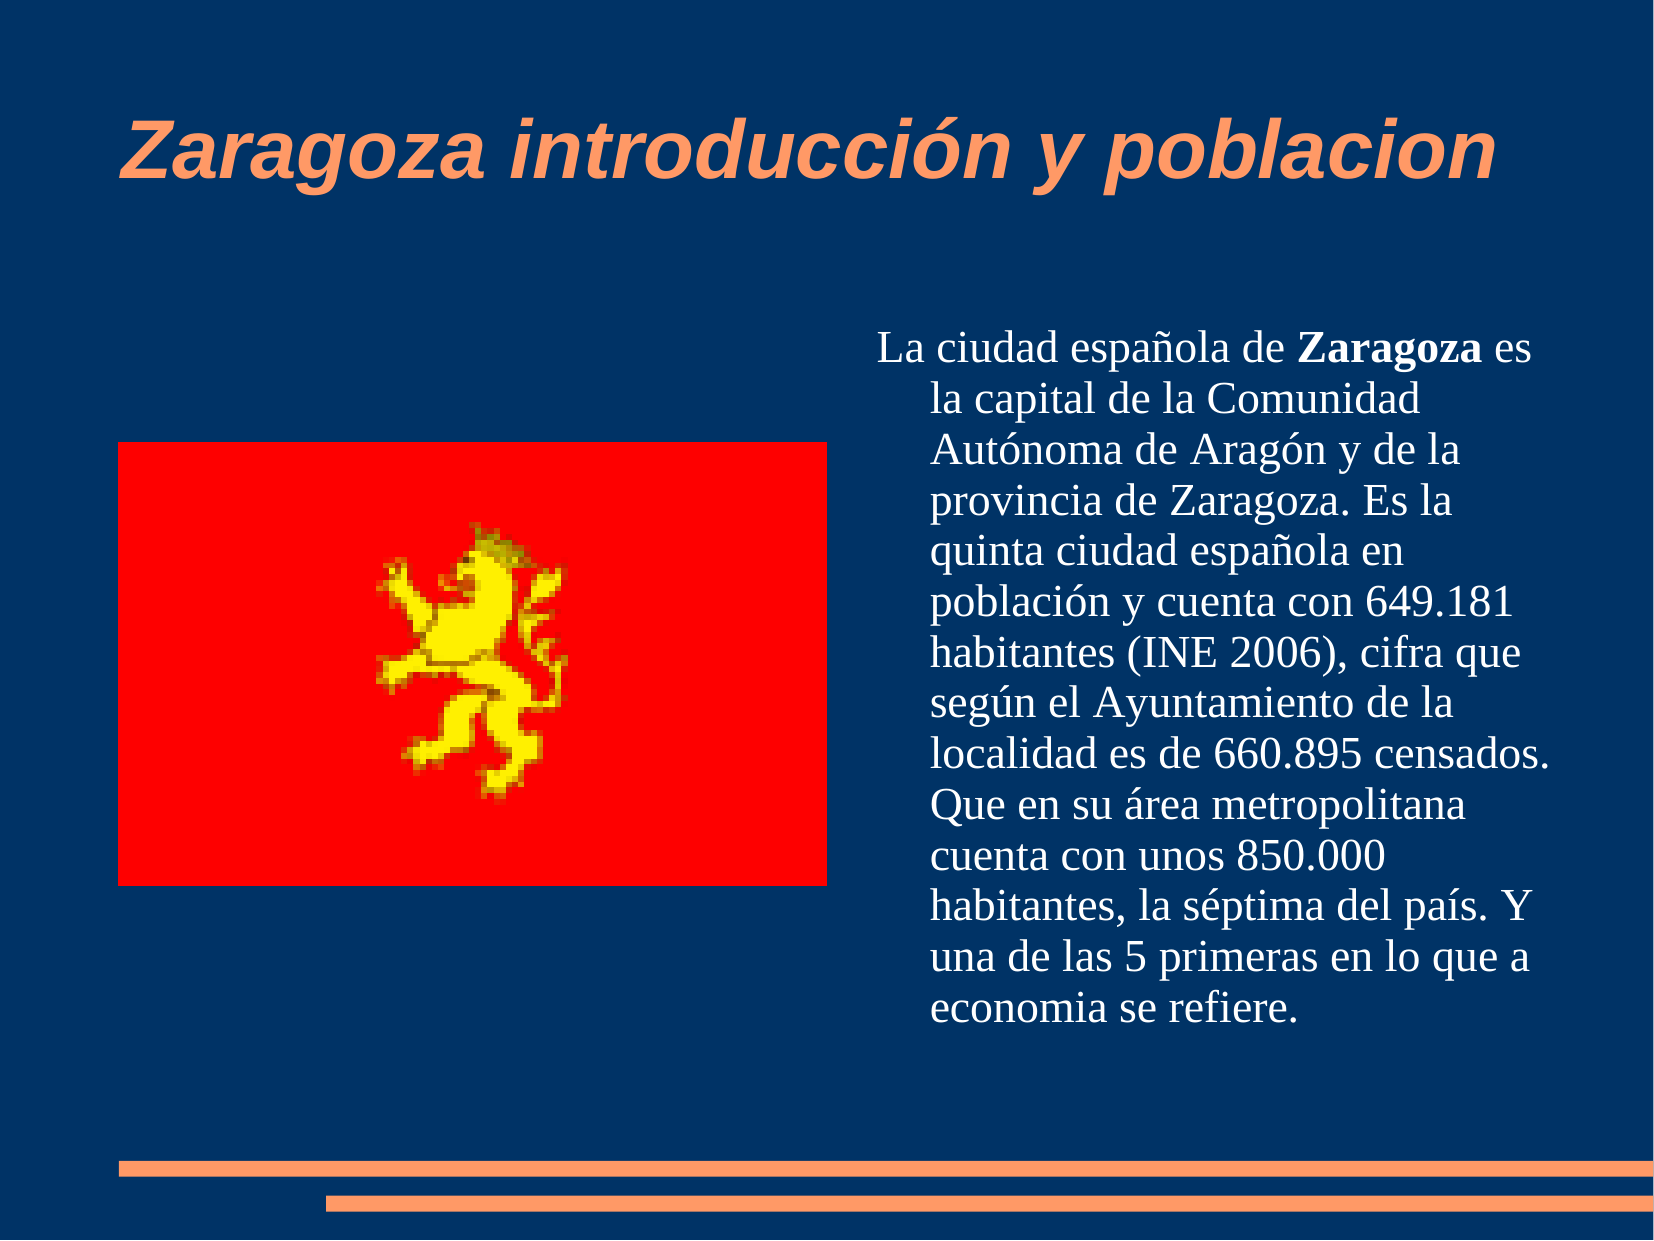

# Zaragoza introducción y poblacion
La ciudad española de Zaragoza es la capital de la Comunidad Autónoma de Aragón y de la provincia de Zaragoza. Es la quinta ciudad española en población y cuenta con 649.181 habitantes (INE 2006), cifra que según el Ayuntamiento de la localidad es de 660.895 censados. Que en su área metropolitana cuenta con unos 850.000 habitantes, la séptima del país. Y una de las 5 primeras en lo que a economia se refiere.